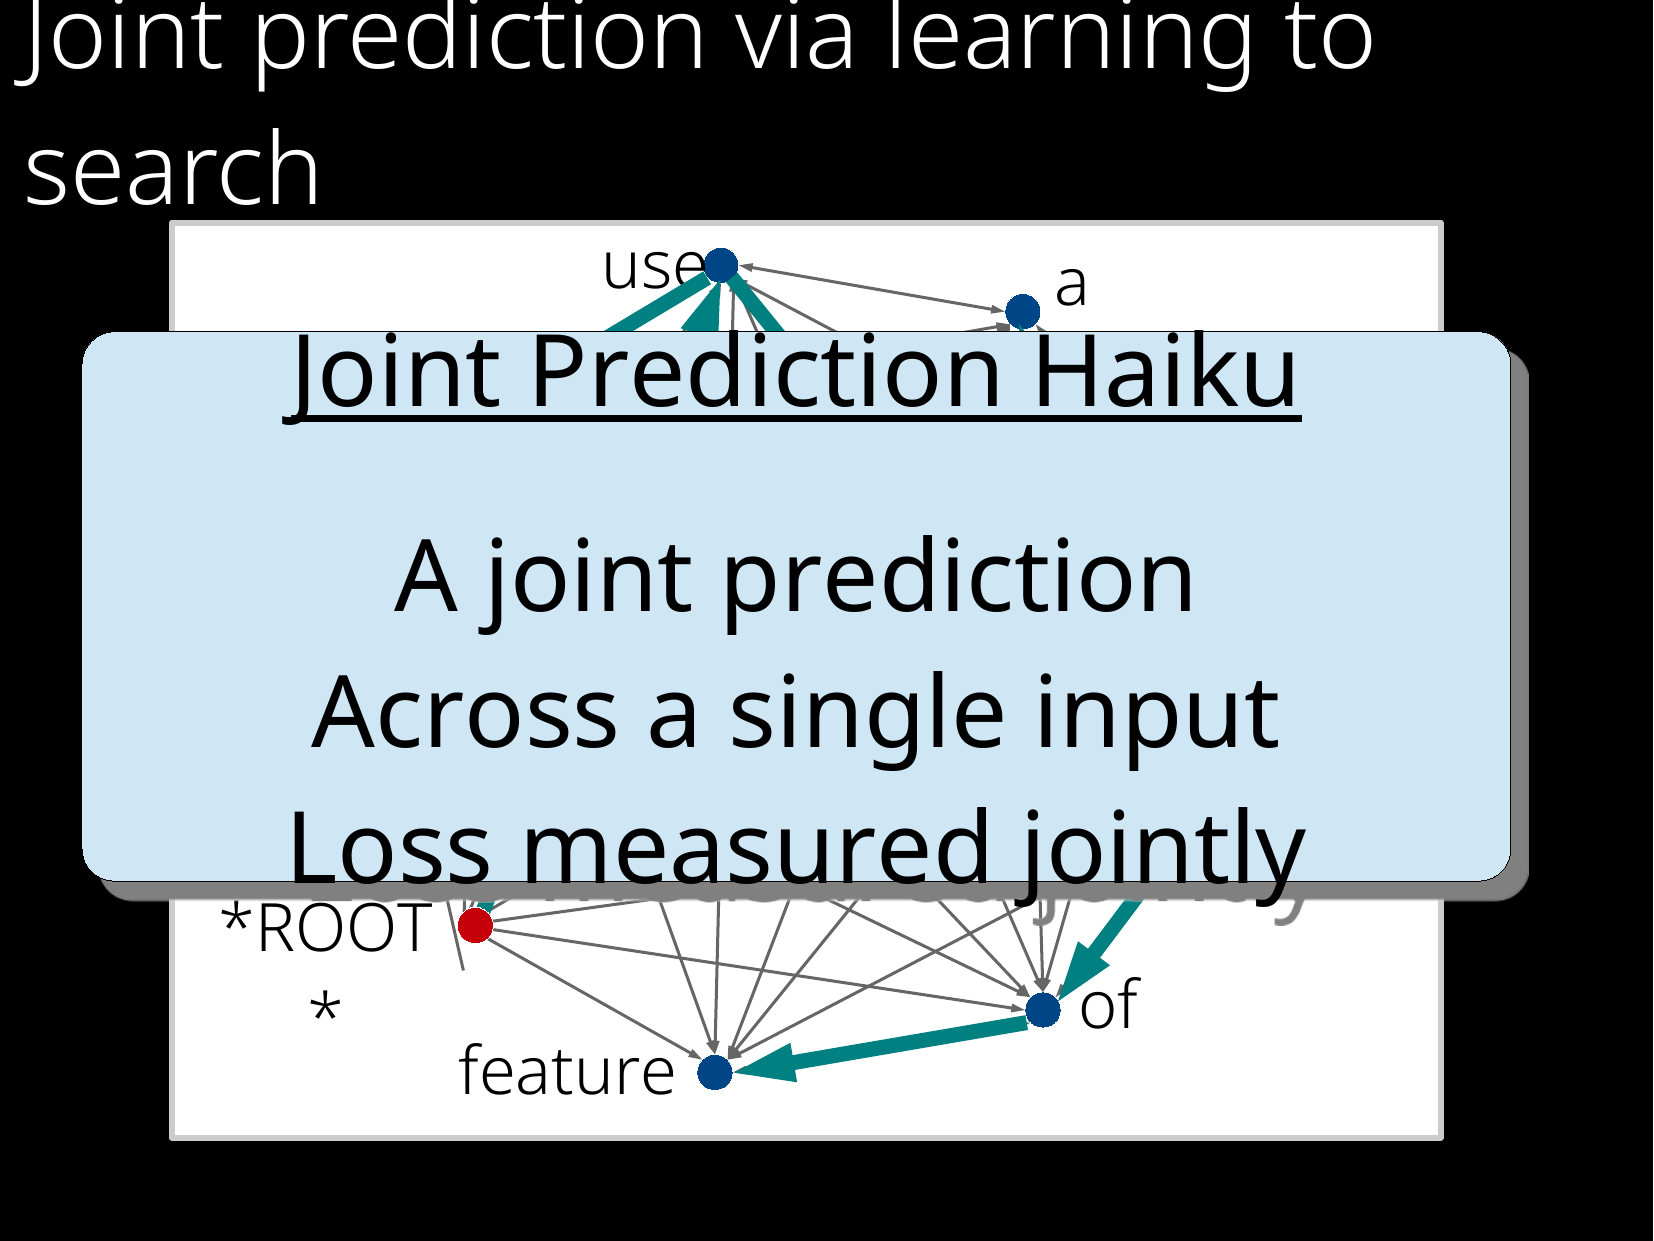

# Joint prediction via learning to search
use
a
algorithms
Joint Prediction Haiku
A joint prediction
Across a single input
Loss measured jointly
kitchen
NLP
sink
*ROOT*
of
features